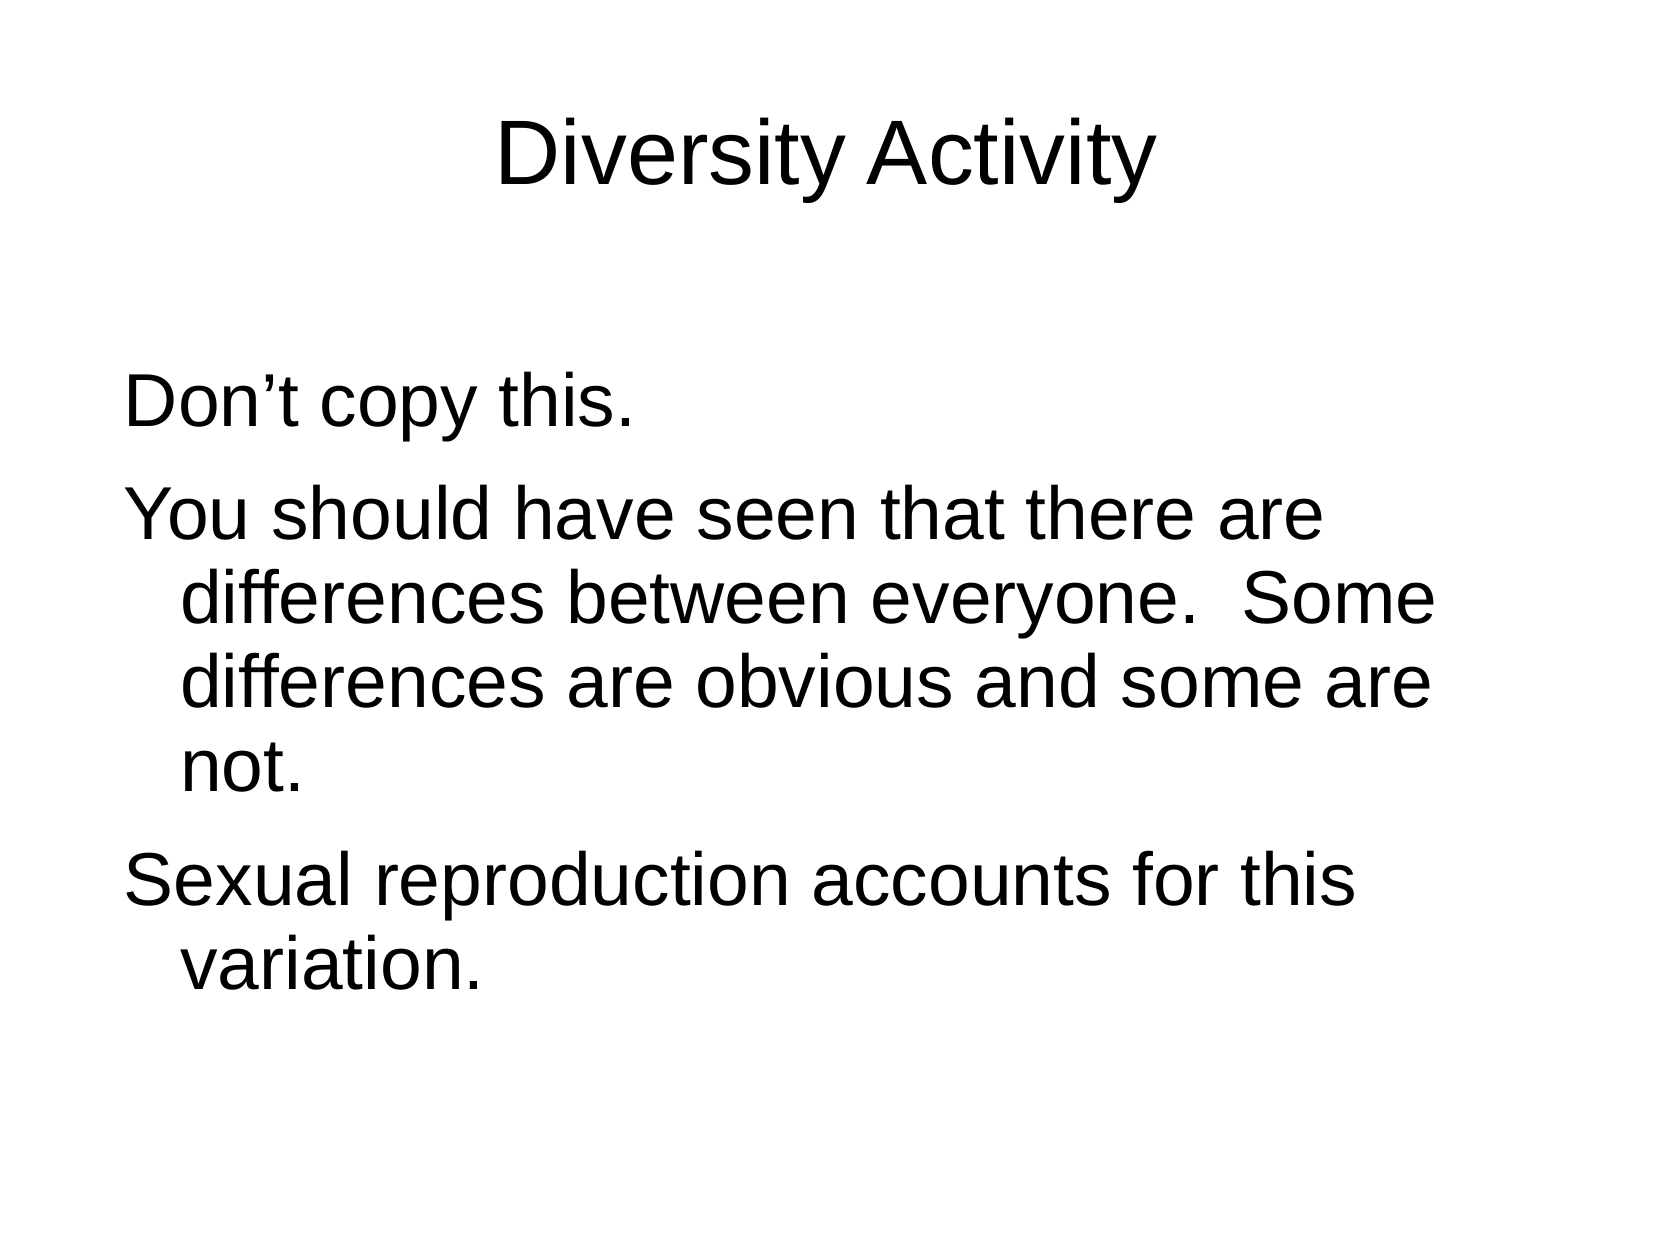

# Diversity Activity
Don’t copy this.
You should have seen that there are differences between everyone. Some differences are obvious and some are not.
Sexual reproduction accounts for this variation.